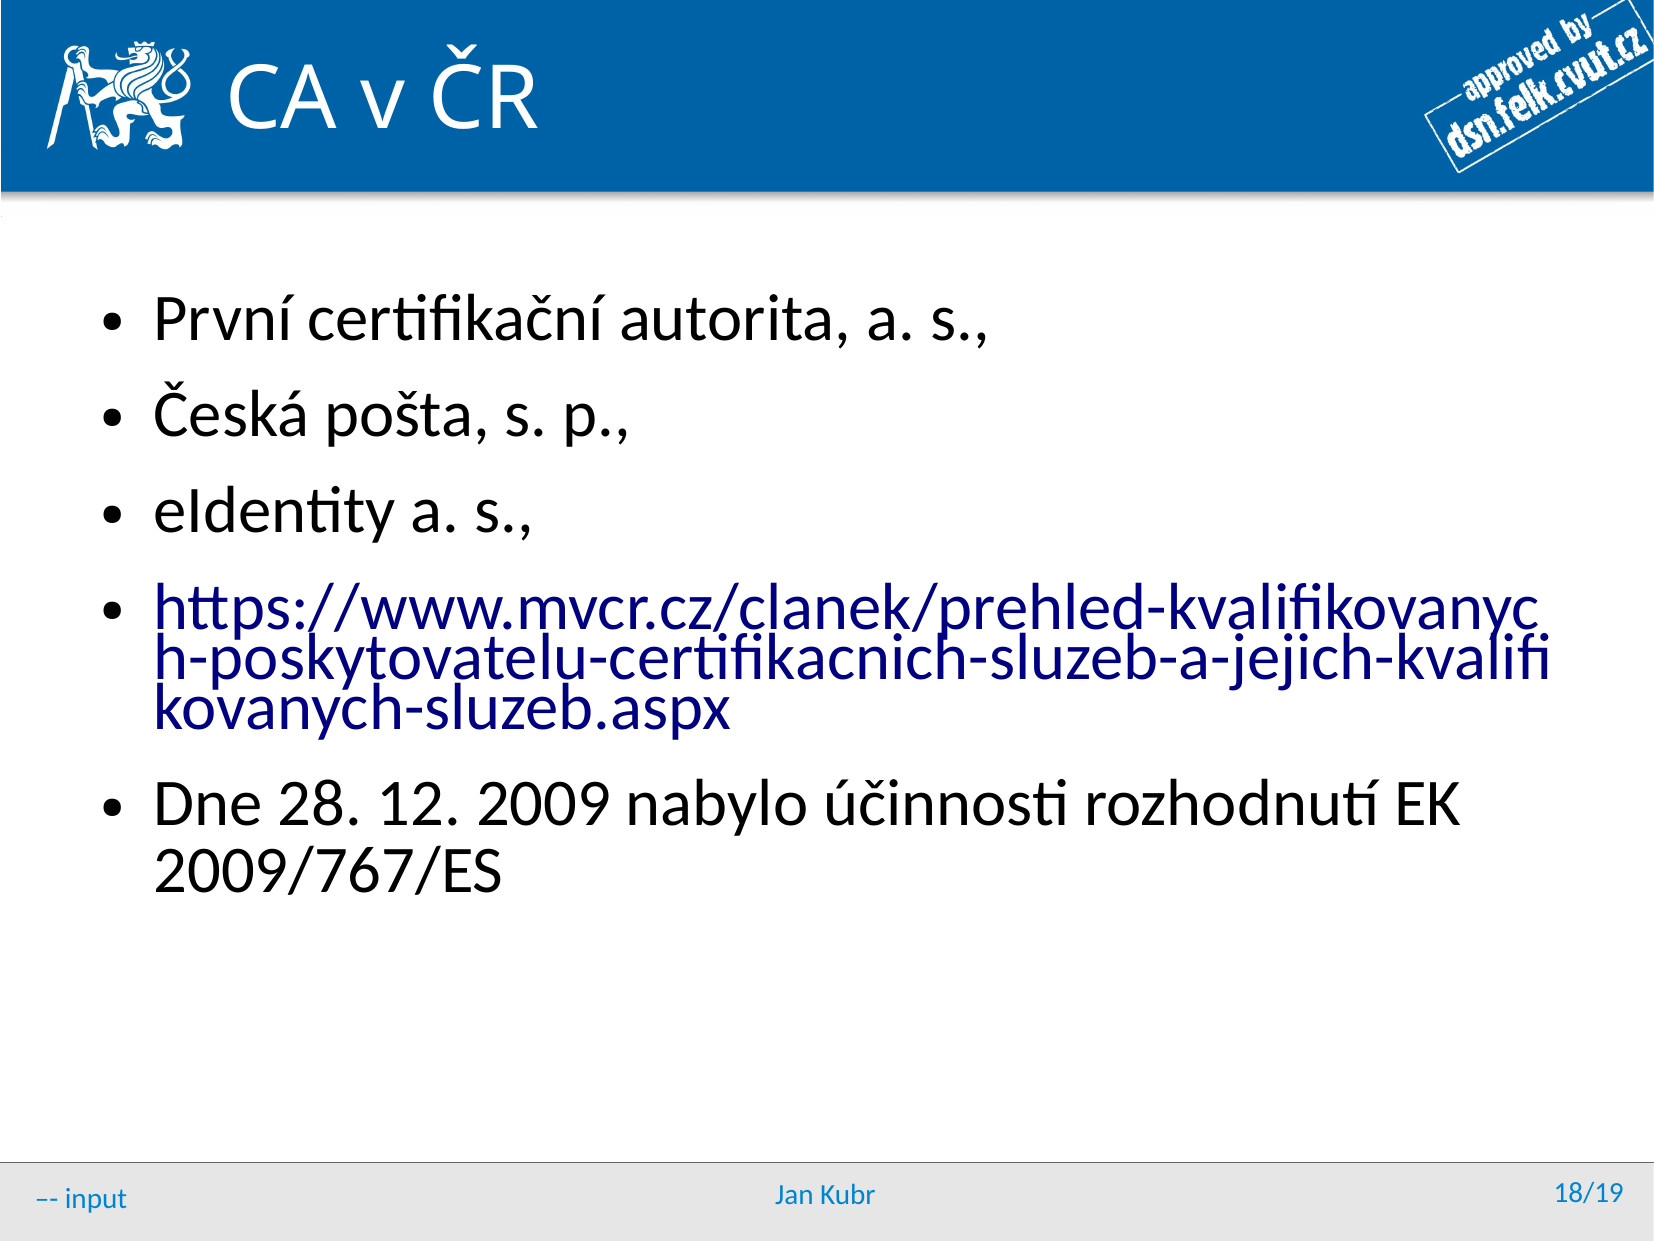

# CA v ČR
První certifikační autorita, a. s.,
Česká pošta, s. p.,
eIdentity a. s.,
https://www.mvcr.cz/clanek/prehled-kvalifikovanych-poskytovatelu-certifikacnich-sluzeb-a-jejich-kvalifikovanych-sluzeb.aspx
Dne 28. 12. 2009 nabylo účinnosti rozhodnutí EK 2009/767/ES
18
Jan Kubr
02/2006